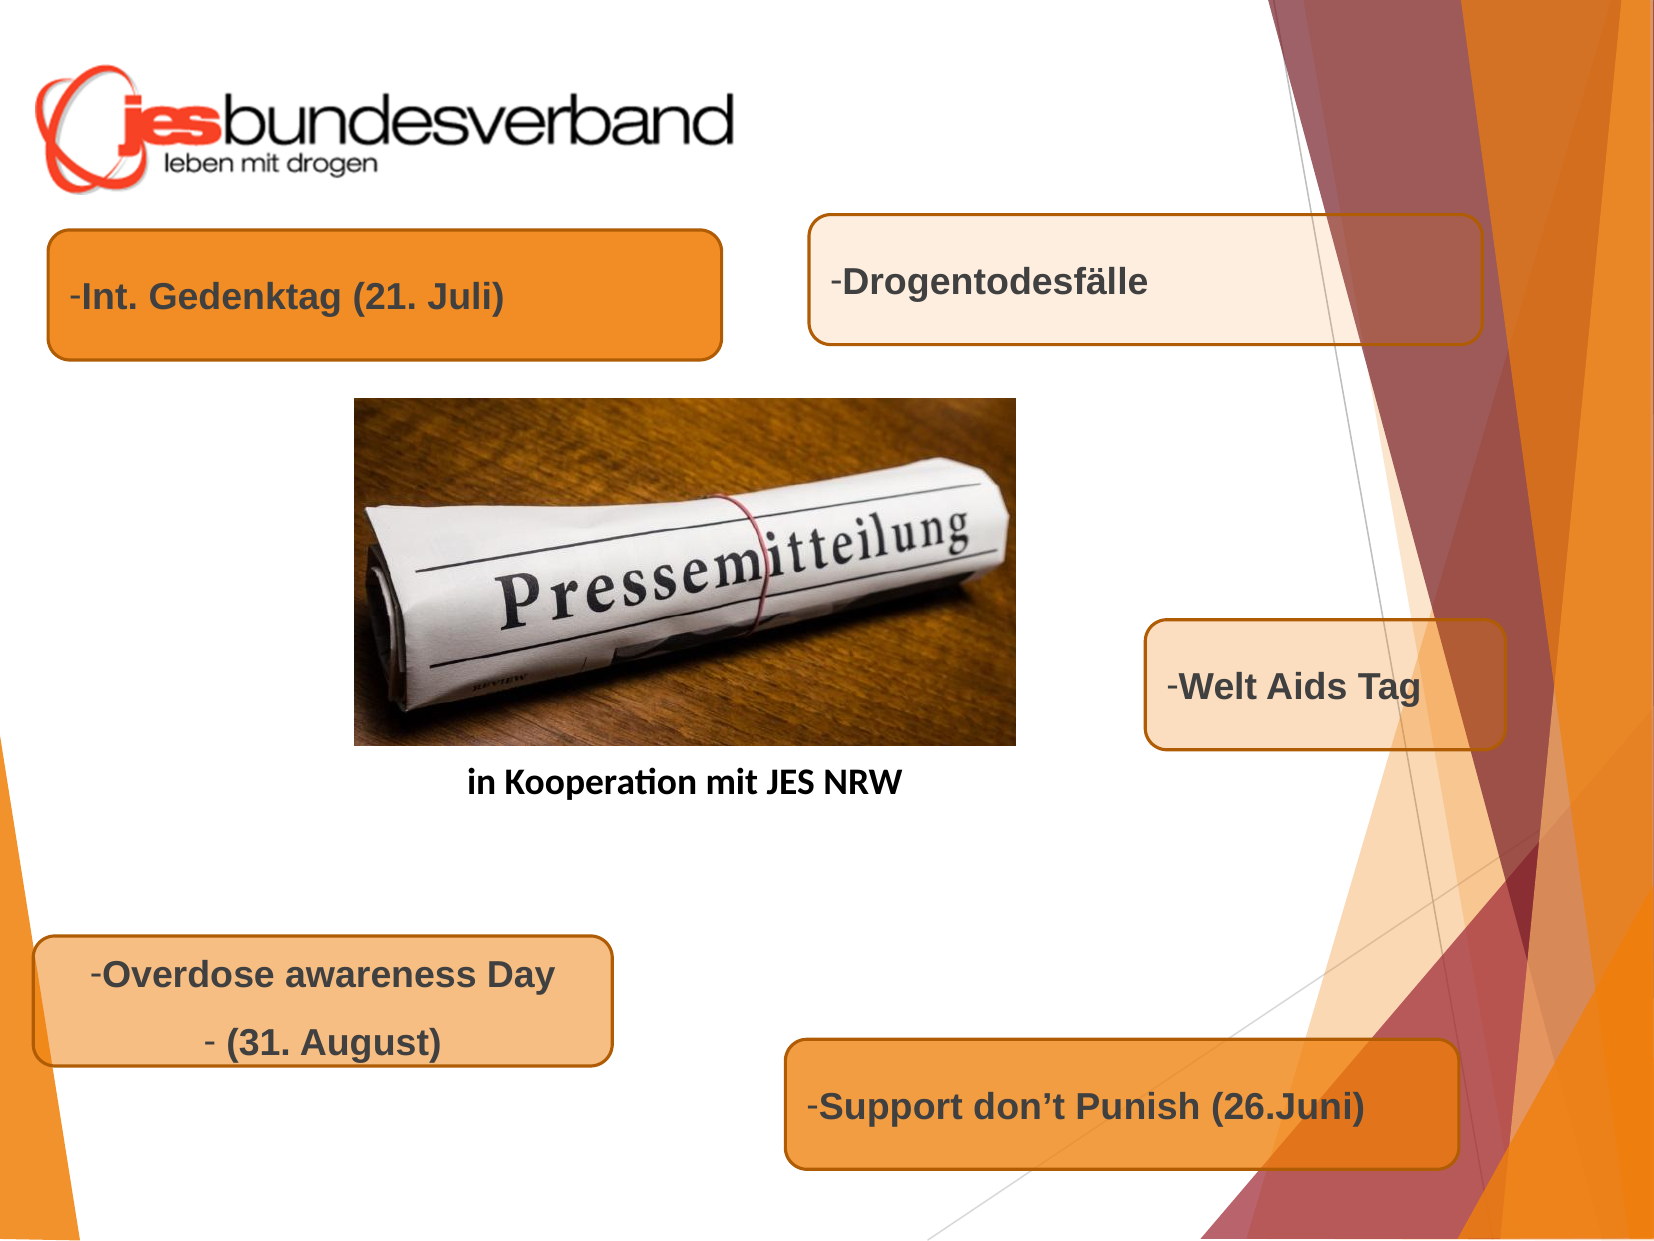

Drogentodesfälle
Int. Gedenktag (21. Juli)
Welt Aids Tag
in Kooperation mit JES NRW
Overdose awareness Day
 (31. August)
Support don’t Punish (26.Juni)